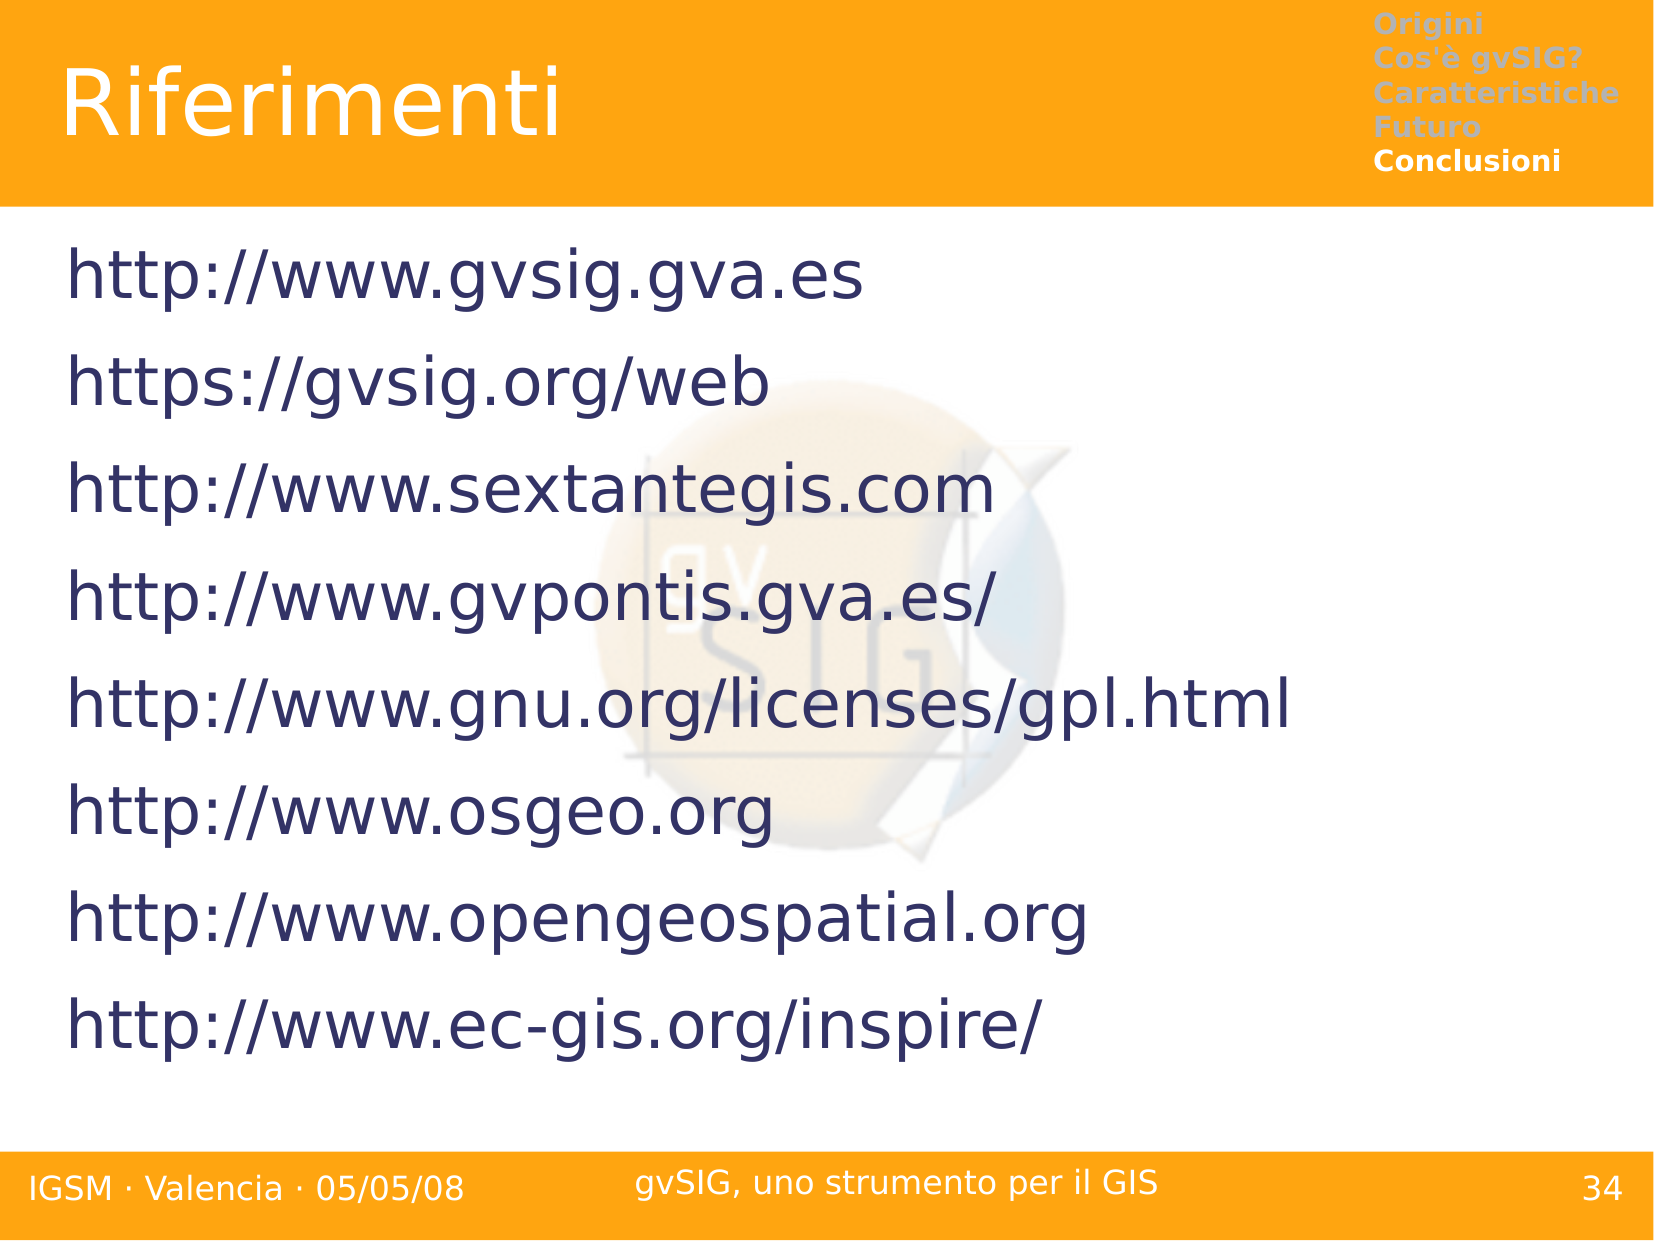

Origini
Cos'è gvSIG?
Caratteristiche
Futuro
Conclusioni
# Riferimenti
http://www.gvsig.gva.es
https://gvsig.org/web
http://www.sextantegis.com
http://www.gvpontis.gva.es/
http://www.gnu.org/licenses/gpl.html
http://www.osgeo.org
http://www.opengeospatial.org
http://www.ec-gis.org/inspire/
gvSIG, uno strumento per il GIS
IGSM · Valencia · 05/05/08
34